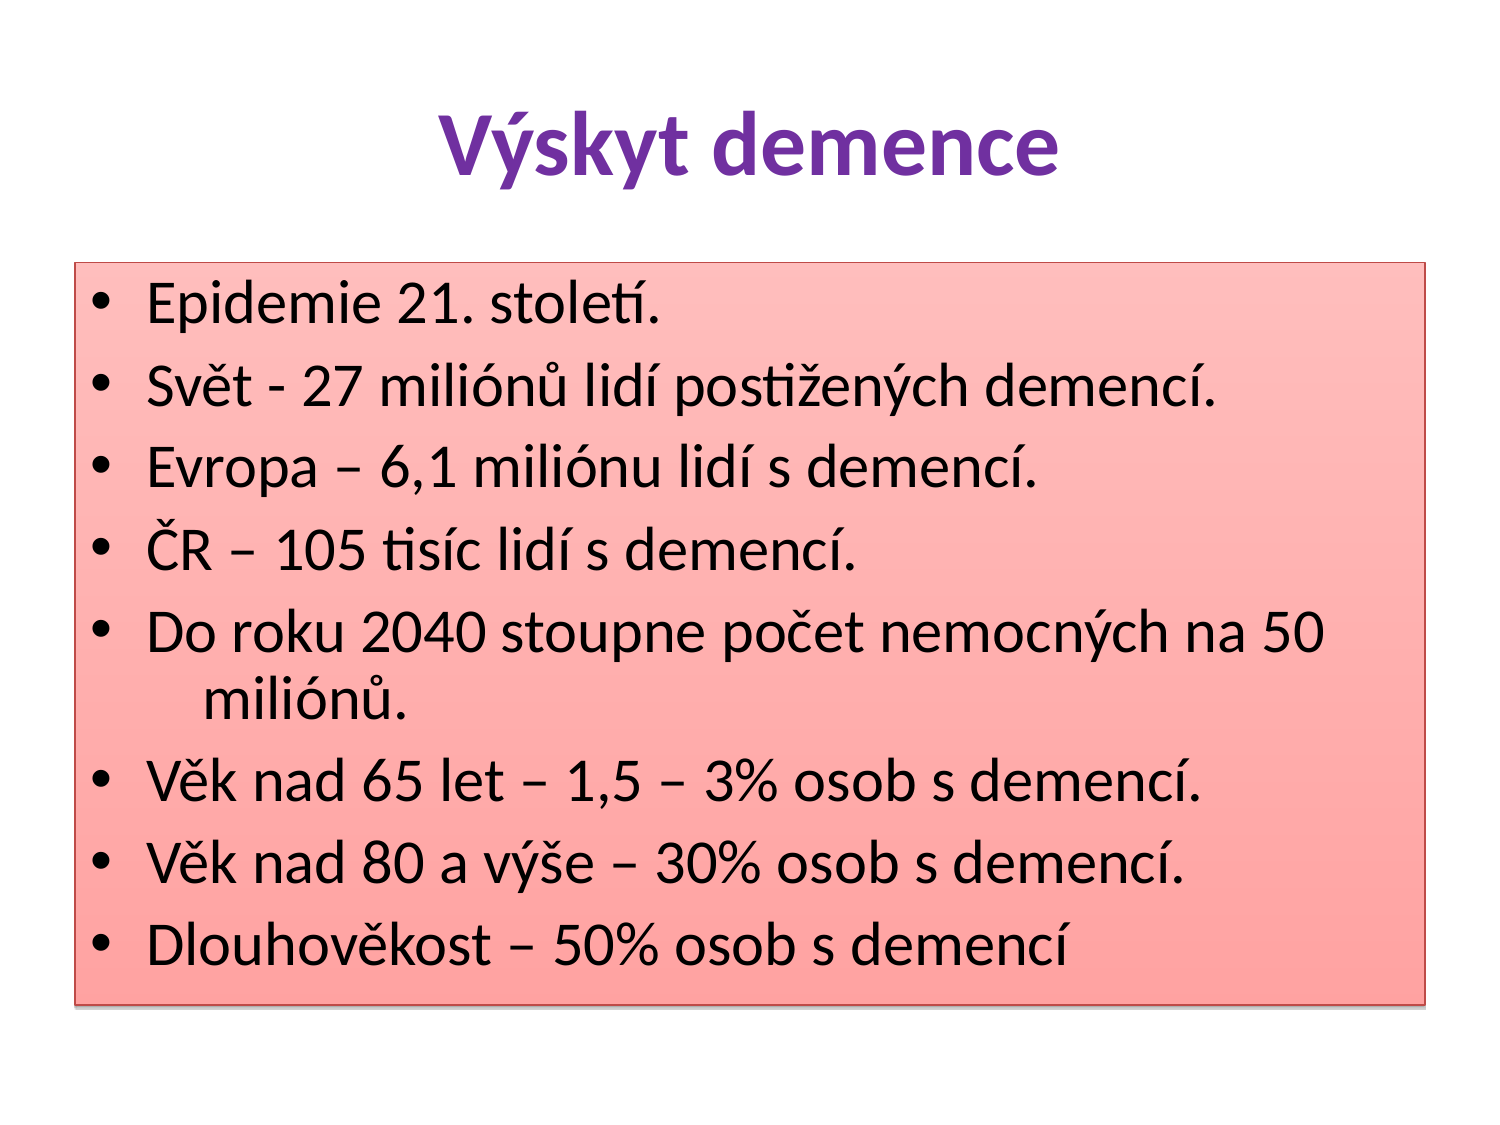

# Výskyt demence
Epidemie 21. století.
Svět - 27 miliónů lidí postižených demencí.
Evropa – 6,1 miliónu lidí s demencí.
ČR – 105 tisíc lidí s demencí.
Do roku 2040 stoupne počet nemocných na 50 miliónů.
Věk nad 65 let – 1,5 – 3% osob s demencí.
Věk nad 80 a výše – 30% osob s demencí.
Dlouhověkost – 50% osob s demencí